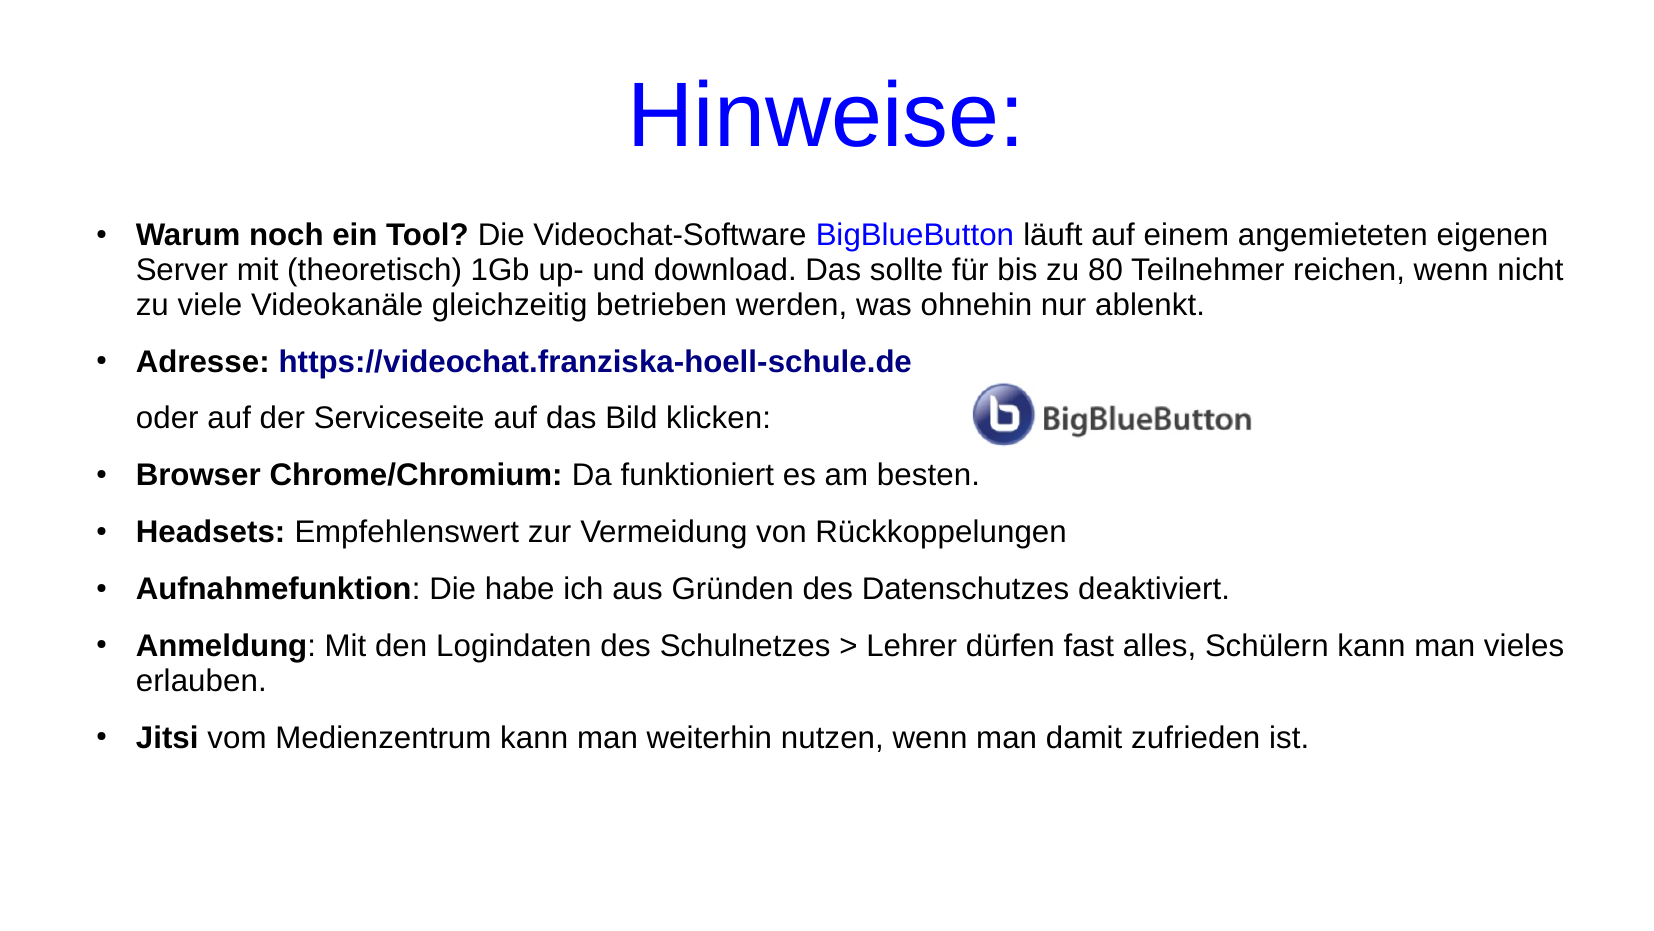

# Hinweise:
Warum noch ein Tool? Die Videochat-Software BigBlueButton läuft auf einem angemieteten eigenen Server mit (theoretisch) 1Gb up- und download. Das sollte für bis zu 80 Teilnehmer reichen, wenn nicht zu viele Videokanäle gleichzeitig betrieben werden, was ohnehin nur ablenkt.
Adresse: https://videochat.franziska-hoell-schule.de
oder auf der Serviceseite auf das Bild klicken:
Browser Chrome/Chromium: Da funktioniert es am besten.
Headsets: Empfehlenswert zur Vermeidung von Rückkoppelungen
Aufnahmefunktion: Die habe ich aus Gründen des Datenschutzes deaktiviert.
Anmeldung: Mit den Logindaten des Schulnetzes > Lehrer dürfen fast alles, Schülern kann man vieles erlauben.
Jitsi vom Medienzentrum kann man weiterhin nutzen, wenn man damit zufrieden ist.